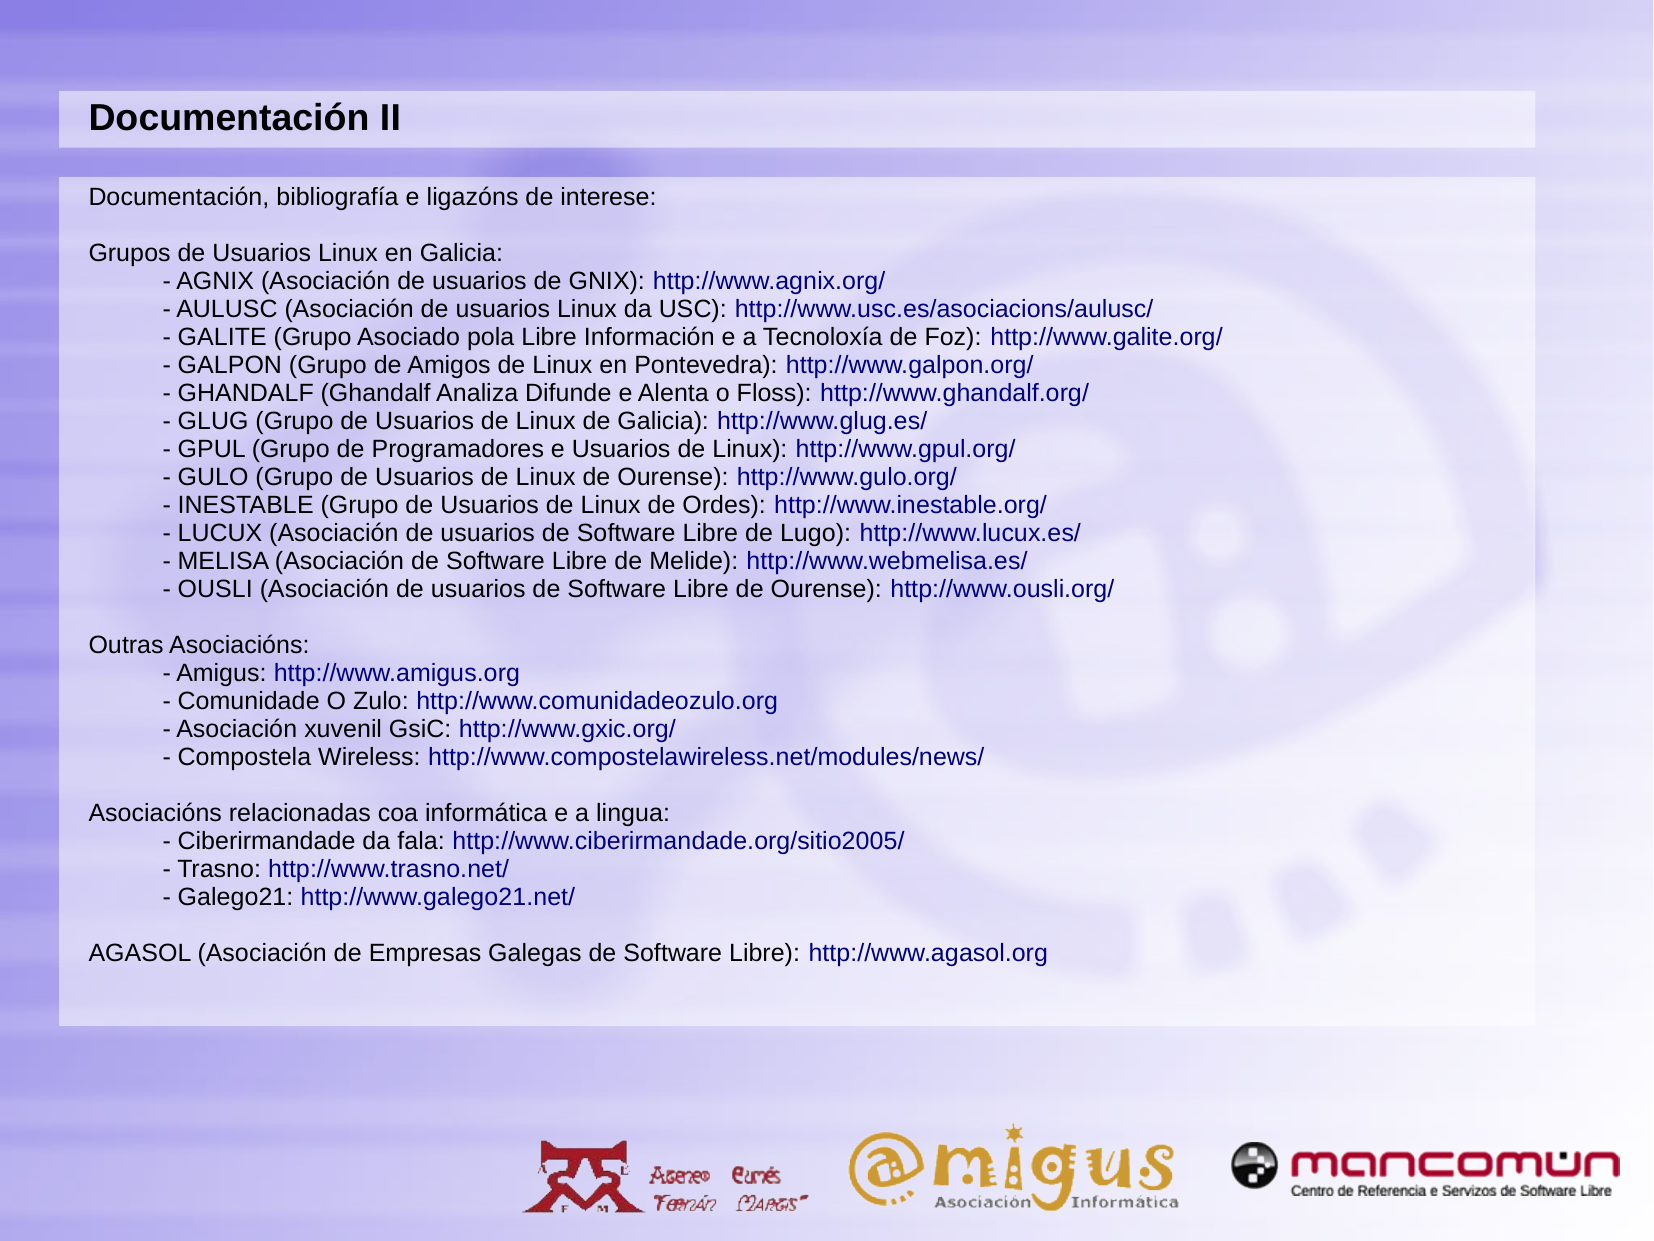

Documentación II
Documentación, bibliografía e ligazóns de interese:
Grupos de Usuarios Linux en Galicia:
	- AGNIX (Asociación de usuarios de GNIX): http://www.agnix.org/
	- AULUSC (Asociación de usuarios Linux da USC): http://www.usc.es/asociacions/aulusc/
	- GALITE (Grupo Asociado pola Libre Información e a Tecnoloxía de Foz): http://www.galite.org/
	- GALPON (Grupo de Amigos de Linux en Pontevedra): http://www.galpon.org/
	- GHANDALF (Ghandalf Analiza Difunde e Alenta o Floss): http://www.ghandalf.org/
	- GLUG (Grupo de Usuarios de Linux de Galicia): http://www.glug.es/
	- GPUL (Grupo de Programadores e Usuarios de Linux): http://www.gpul.org/
	- GULO (Grupo de Usuarios de Linux de Ourense): http://www.gulo.org/
	- INESTABLE (Grupo de Usuarios de Linux de Ordes): http://www.inestable.org/
	- LUCUX (Asociación de usuarios de Software Libre de Lugo): http://www.lucux.es/
	- MELISA (Asociación de Software Libre de Melide): http://www.webmelisa.es/
	- OUSLI (Asociación de usuarios de Software Libre de Ourense): http://www.ousli.org/
Outras Asociacións:
	- Amigus: http://www.amigus.org
	- Comunidade O Zulo: http://www.comunidadeozulo.org
	- Asociación xuvenil GsiC: http://www.gxic.org/
	- Compostela Wireless: http://www.compostelawireless.net/modules/news/
Asociacións relacionadas coa informática e a lingua:
	- Ciberirmandade da fala: http://www.ciberirmandade.org/sitio2005/
	- Trasno: http://www.trasno.net/
	- Galego21: http://www.galego21.net/
AGASOL (Asociación de Empresas Galegas de Software Libre): http://www.agasol.org